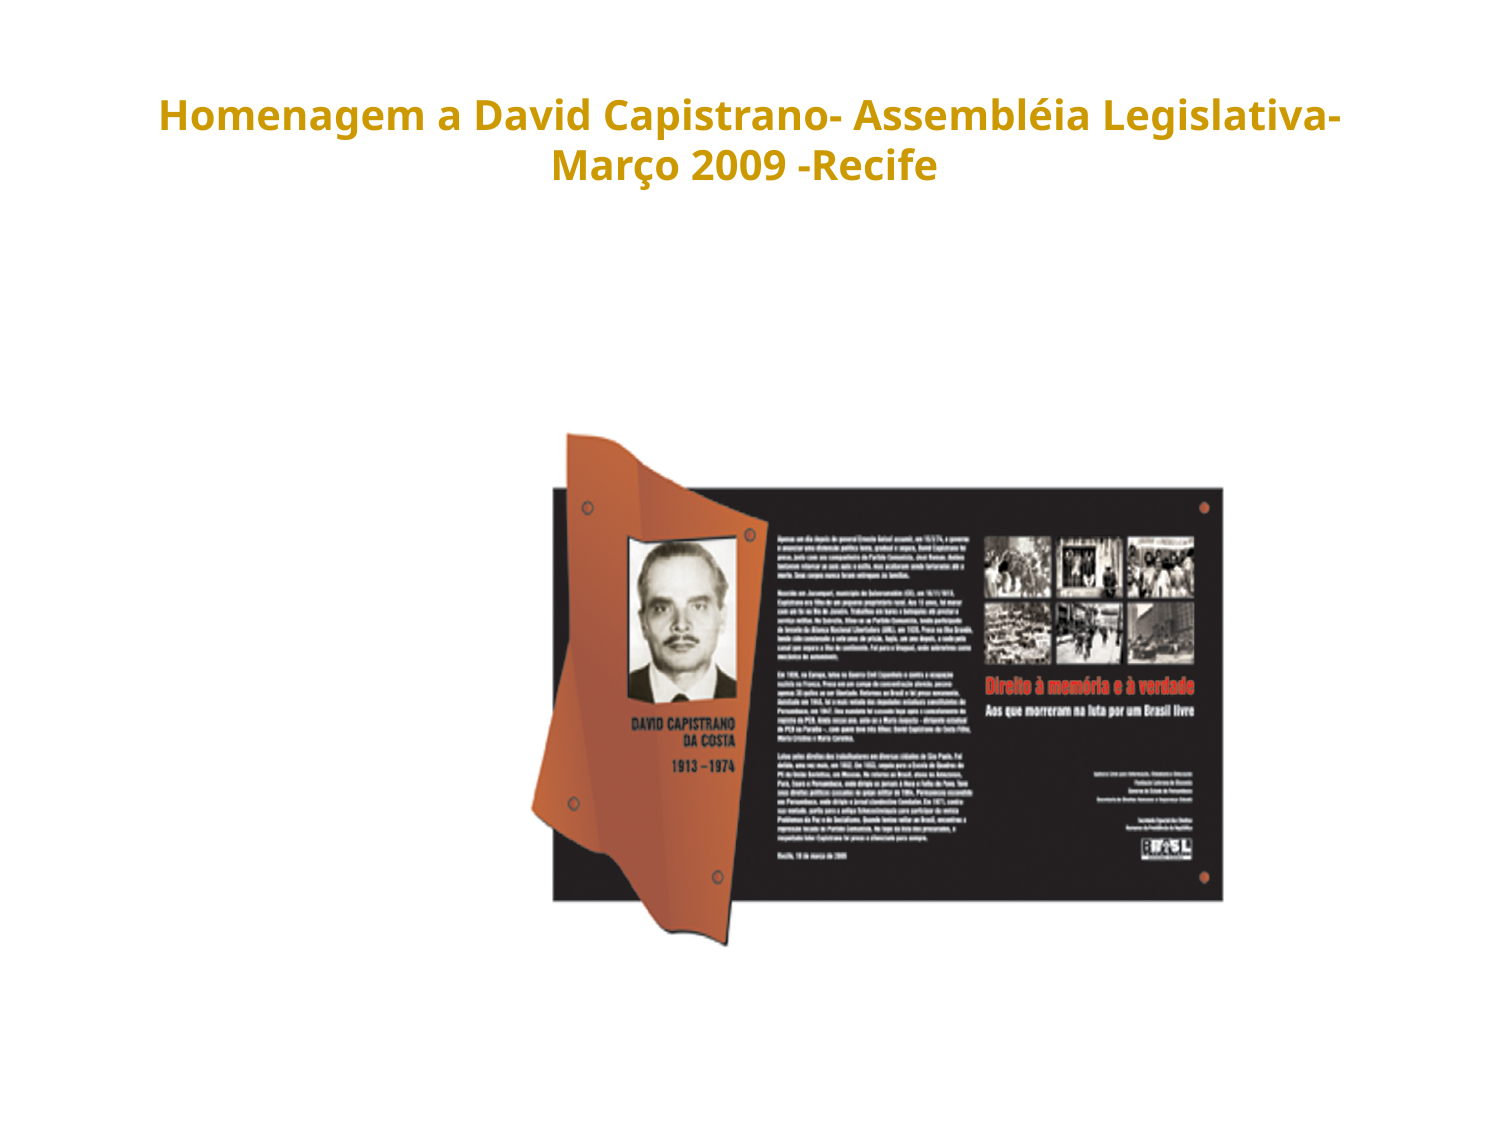

# Homenagem a David Capistrano- Assembléia Legislativa- Março 2009 -Recife